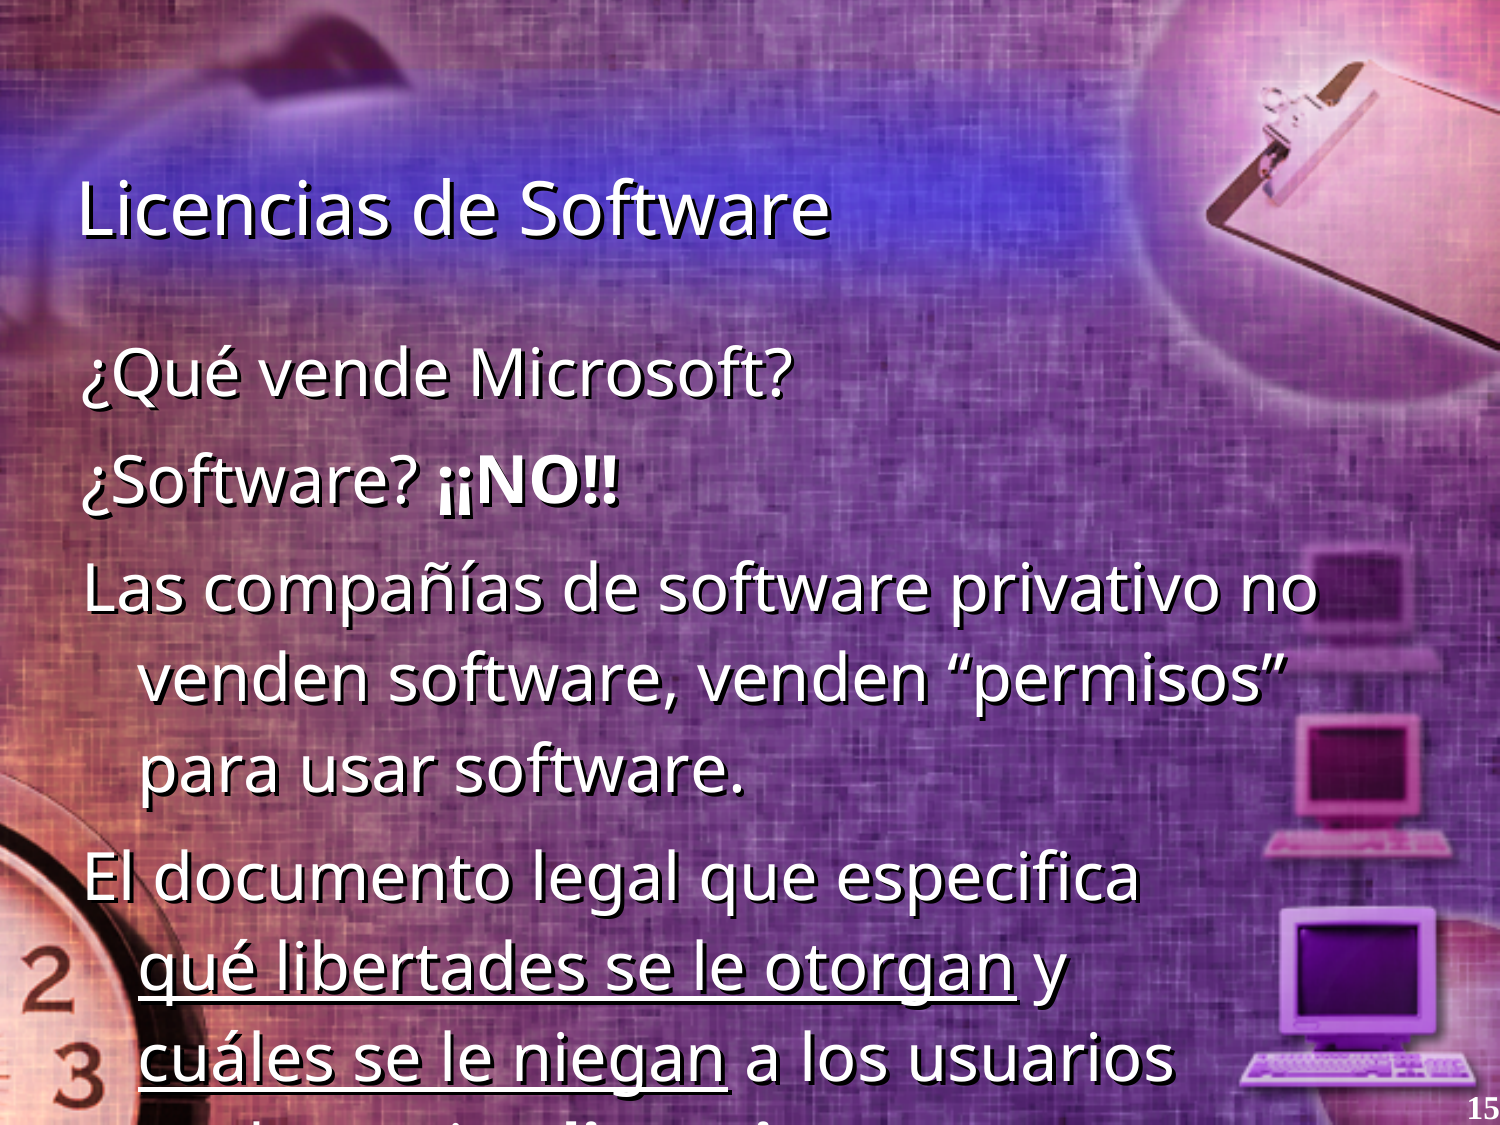

# Licencias de Software
¿Qué vende Microsoft?
¿Software? ¡¡NO!!
Las compañías de software privativo no venden software, venden “permisos” para usar software.
El documento legal que especifica
qué libertades se le otorgan y
cuáles se le niegan a los usuarios
se denomina licencia.
15